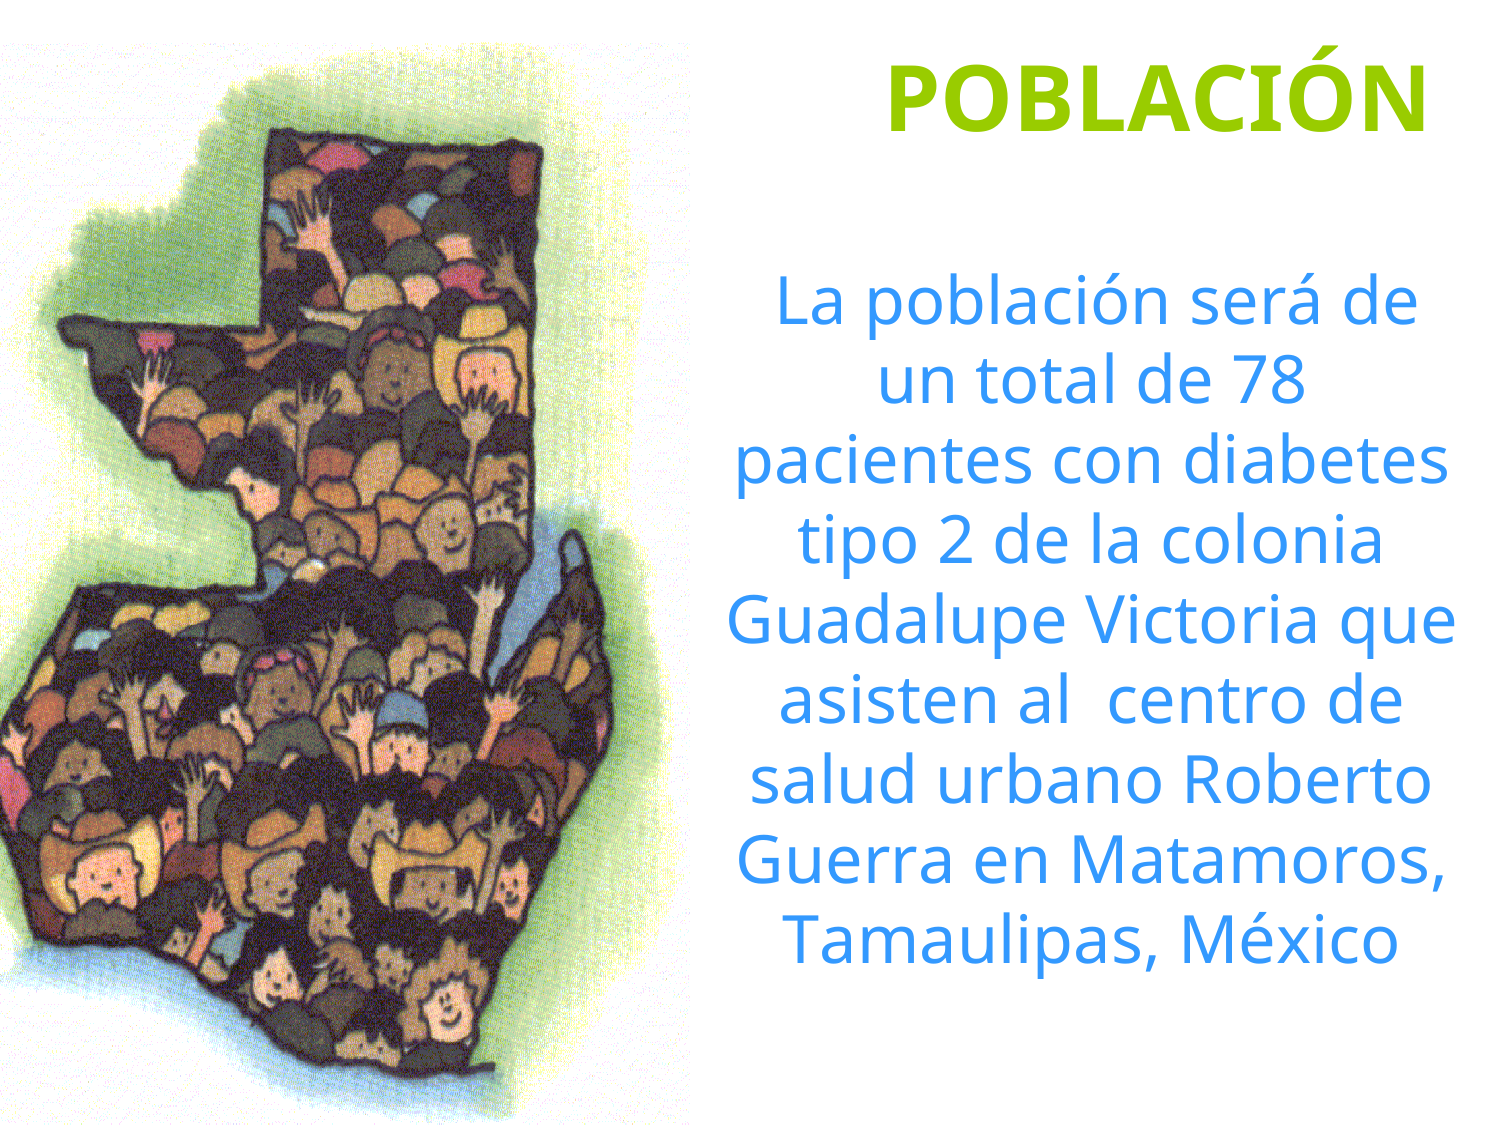

POBLACIÓN
# La población será de un total de 78 pacientes con diabetes tipo 2 de la colonia Guadalupe Victoria que asisten al centro de salud urbano Roberto Guerra en Matamoros, Tamaulipas, México